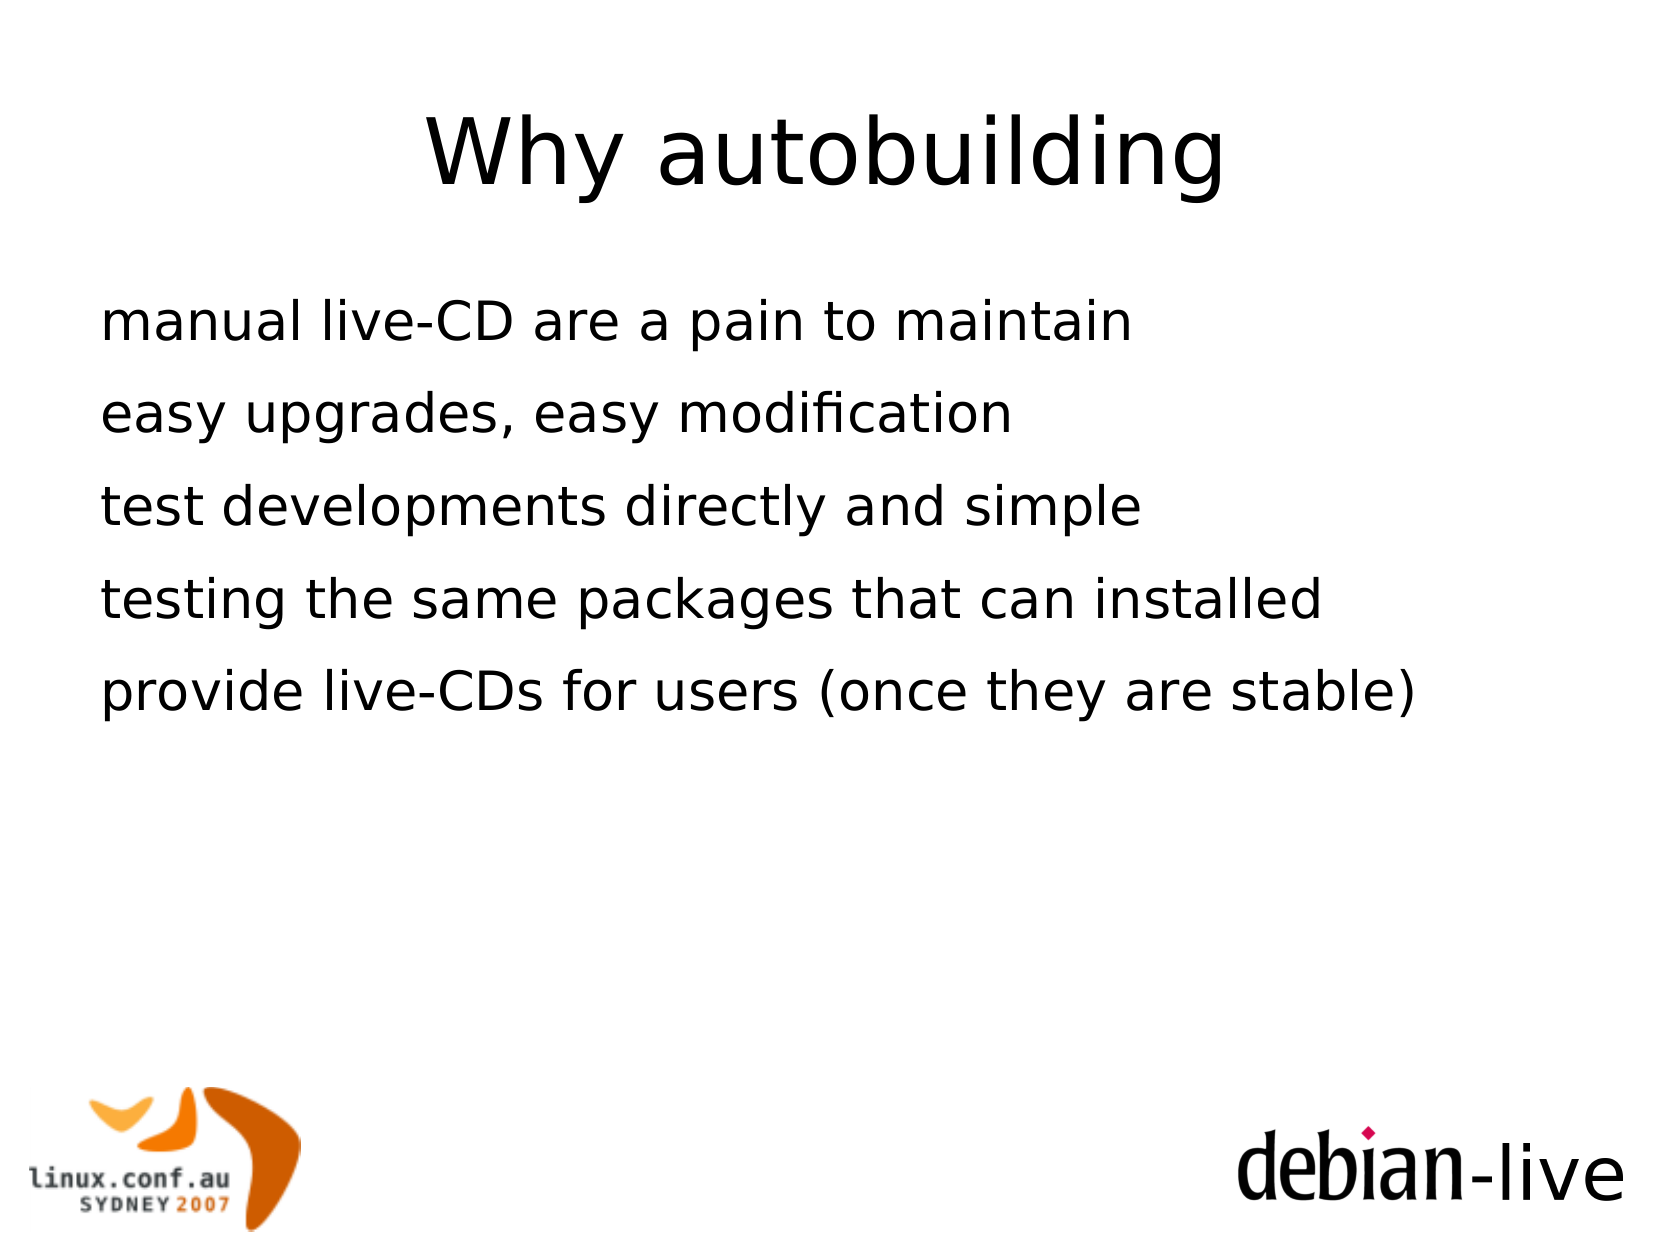

# Why autobuilding
manual live-CD are a pain to maintain
easy upgrades, easy modification
test developments directly and simple
testing the same packages that can installed
provide live-CDs for users (once they are stable)